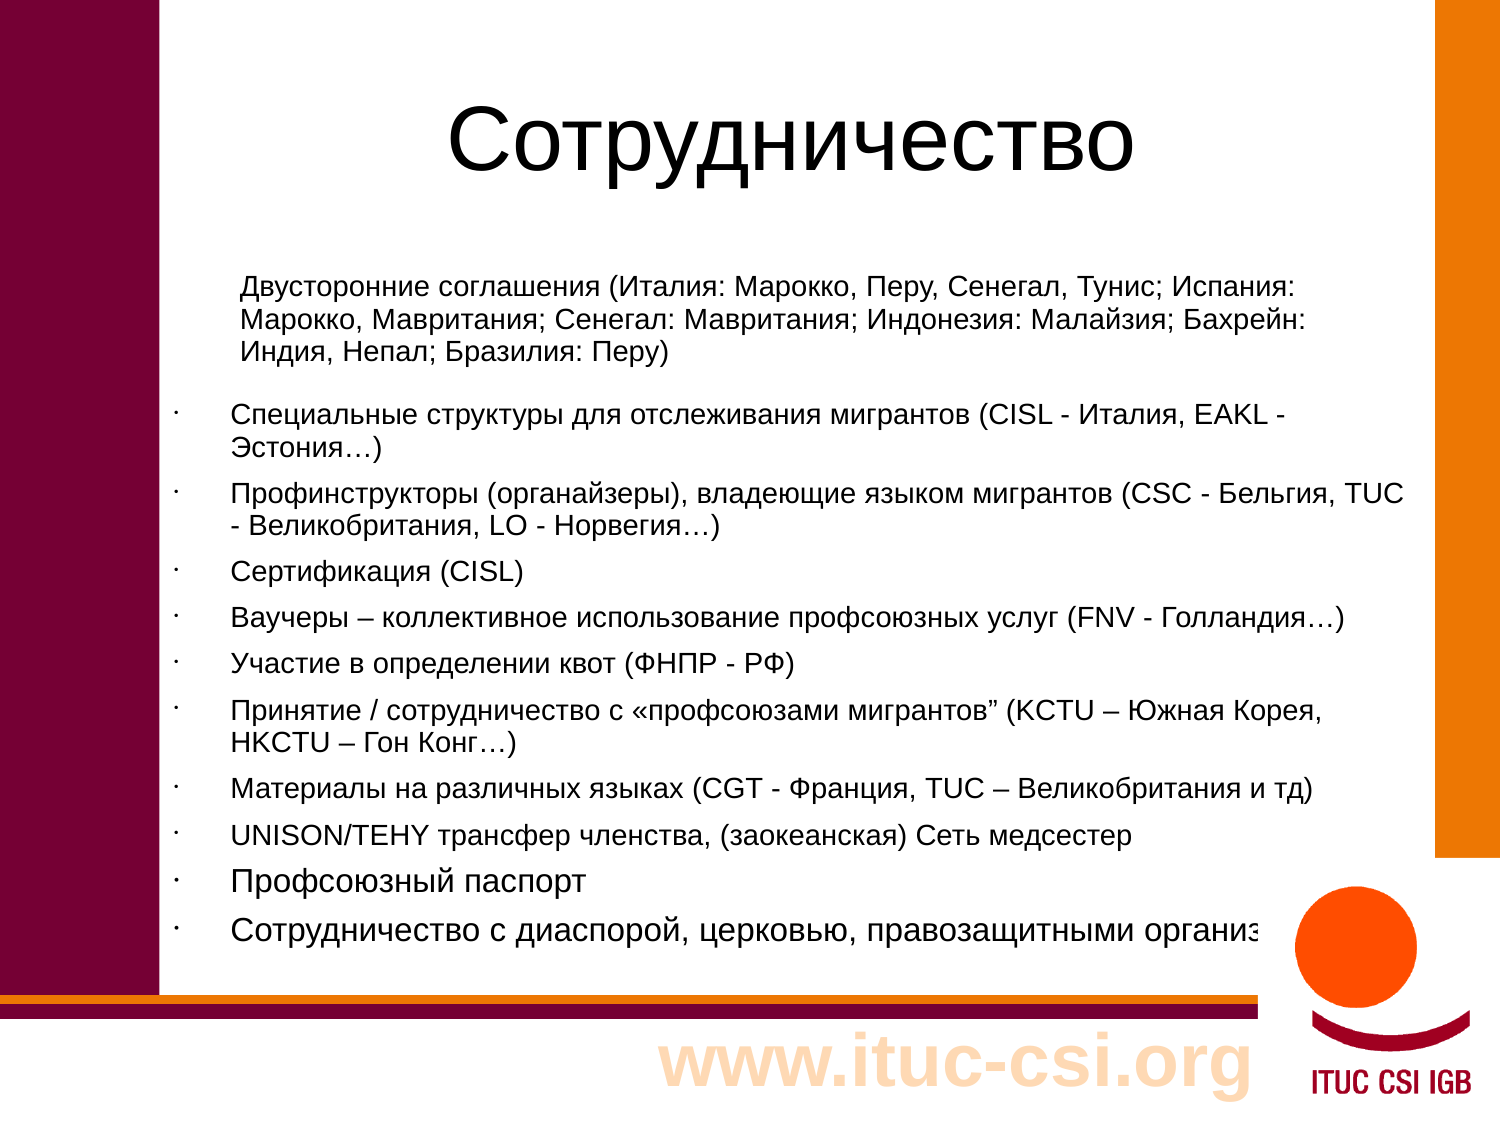

# Сотрудничество
Двусторонние соглашения (Италия: Марокко, Перу, Сенегал, Тунис; Испания: Марокко, Мавритания; Сенегал: Мавритания; Индонезия: Малайзия; Бахрейн: Индия, Непал; Бразилия: Перу)
Специальные структуры для отслеживания мигрантов (CISL - Италия, EAKL - Эстония…)
Профинструкторы (органайзеры), владеющие языком мигрантов (CSC - Бельгия, TUC - Великобритания, LO - Норвегия…)
Сертификация (CISL)
Ваучеры – коллективное использование профсоюзных услуг (FNV - Голландия…)
Участие в определении квот (ФНПР - РФ)
Принятие / сотрудничество с «профсоюзами мигрантов” (KCTU – Южная Корея, HKCTU – Гон Конг…)
Материалы на различных языках (CGT - Франция, TUC – Великобритания и тд)
UNISON/TEHY трансфер членства, (заокеанская) Сеть медсестер
Профсоюзный паспорт
Сотрудничество с диаспорой, церковью, правозащитными организациями
www.ituc-csi.org